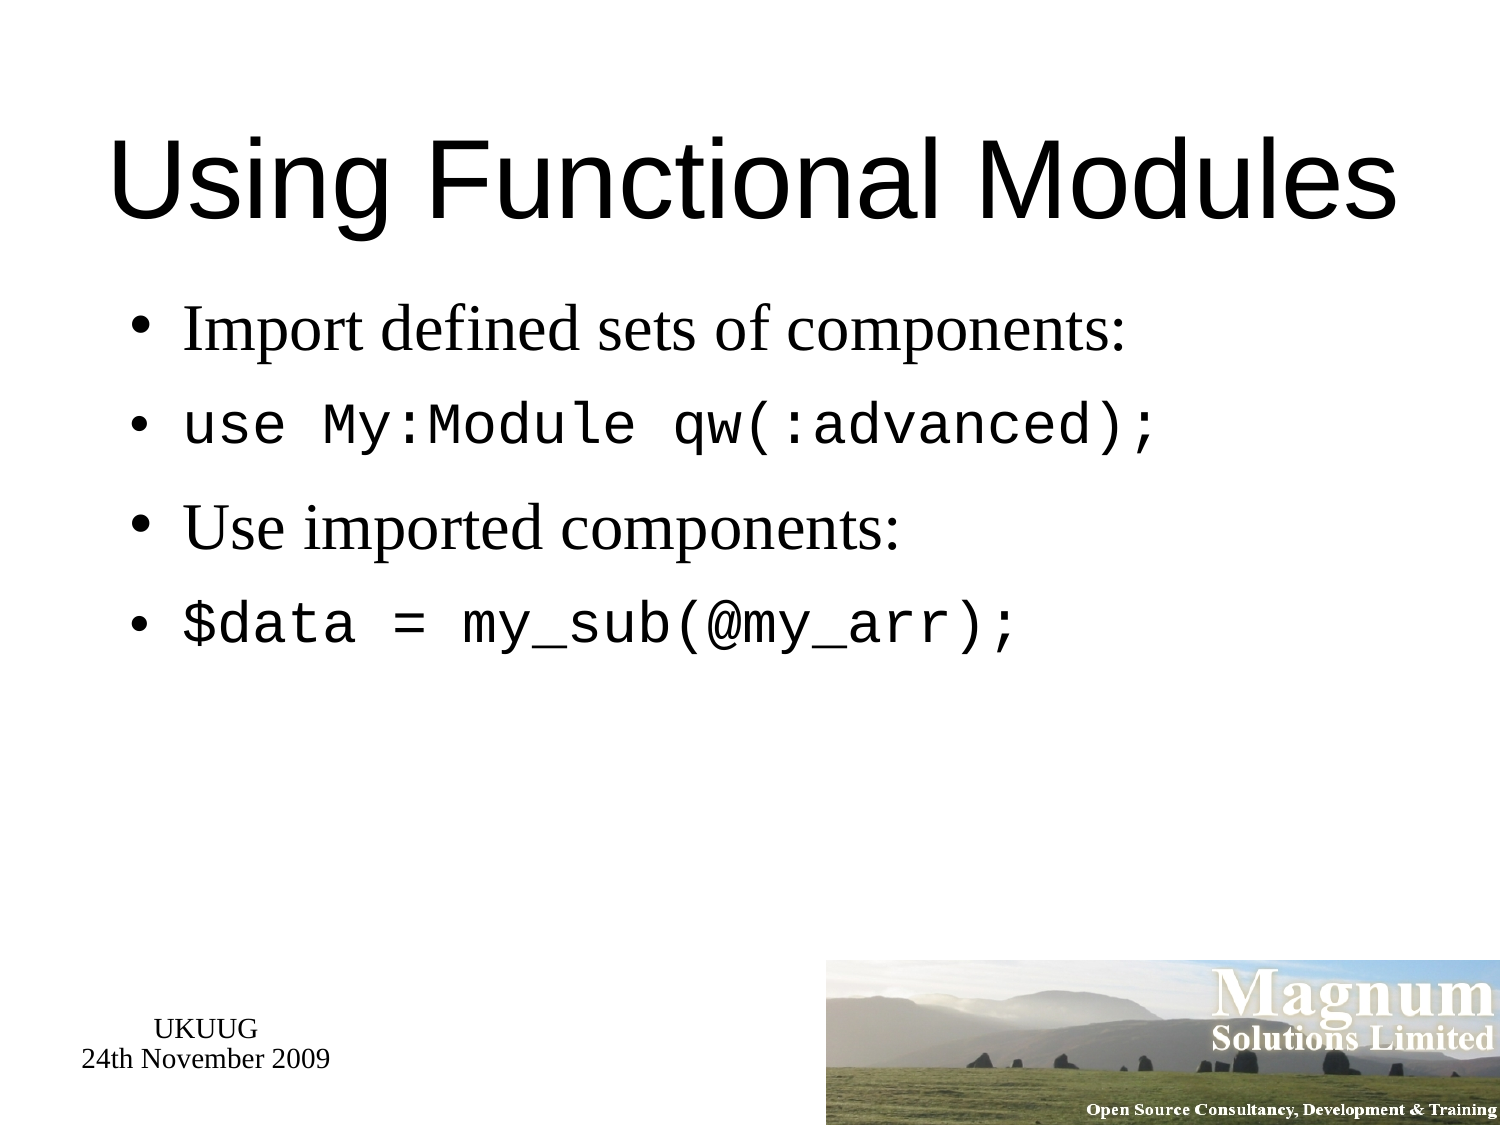

# Using Functional Modules
Import defined sets of components:
use My:Module qw(:advanced);
Use imported components:
$data = my_sub(@my_arr);